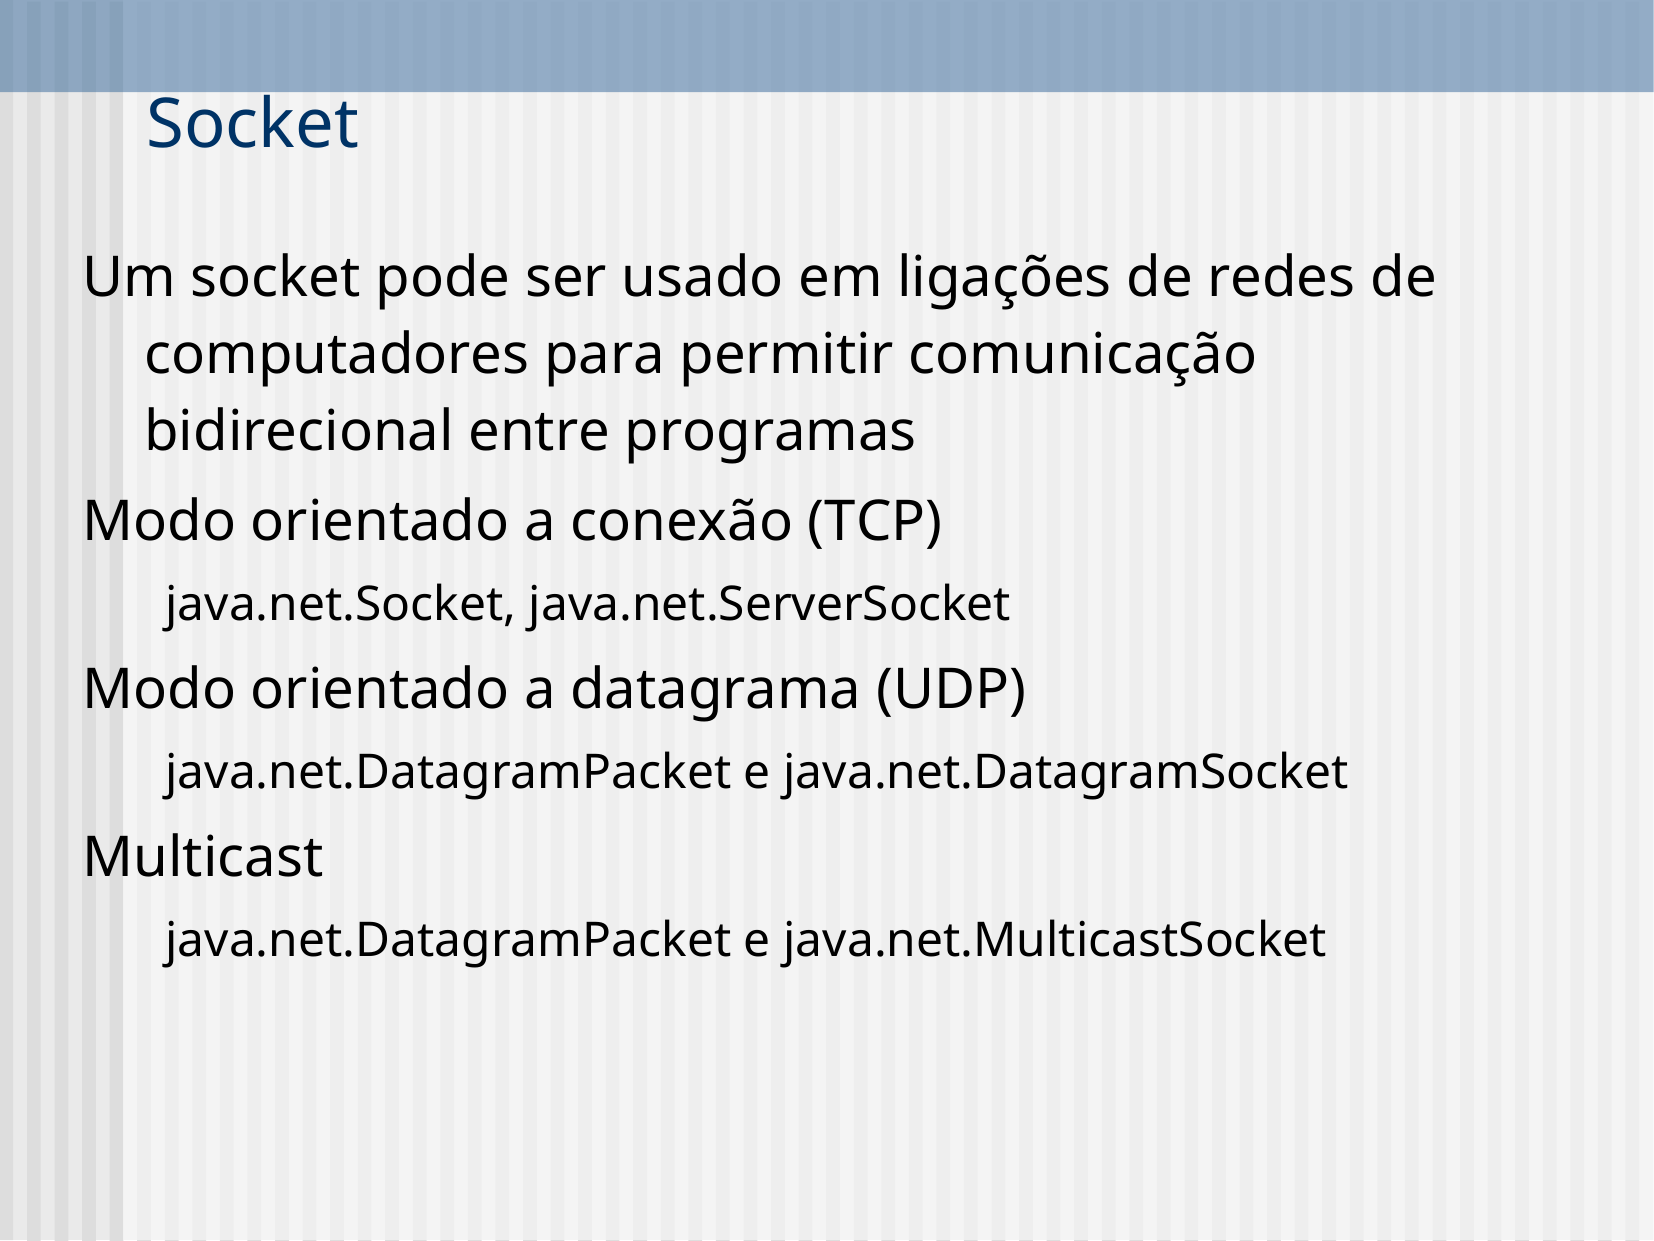

# Socket
Um socket pode ser usado em ligações de redes de computadores para permitir comunicação bidirecional entre programas
Modo orientado a conexão (TCP)
java.net.Socket, java.net.ServerSocket
Modo orientado a datagrama (UDP)
java.net.DatagramPacket e java.net.DatagramSocket
Multicast
java.net.DatagramPacket e java.net.MulticastSocket